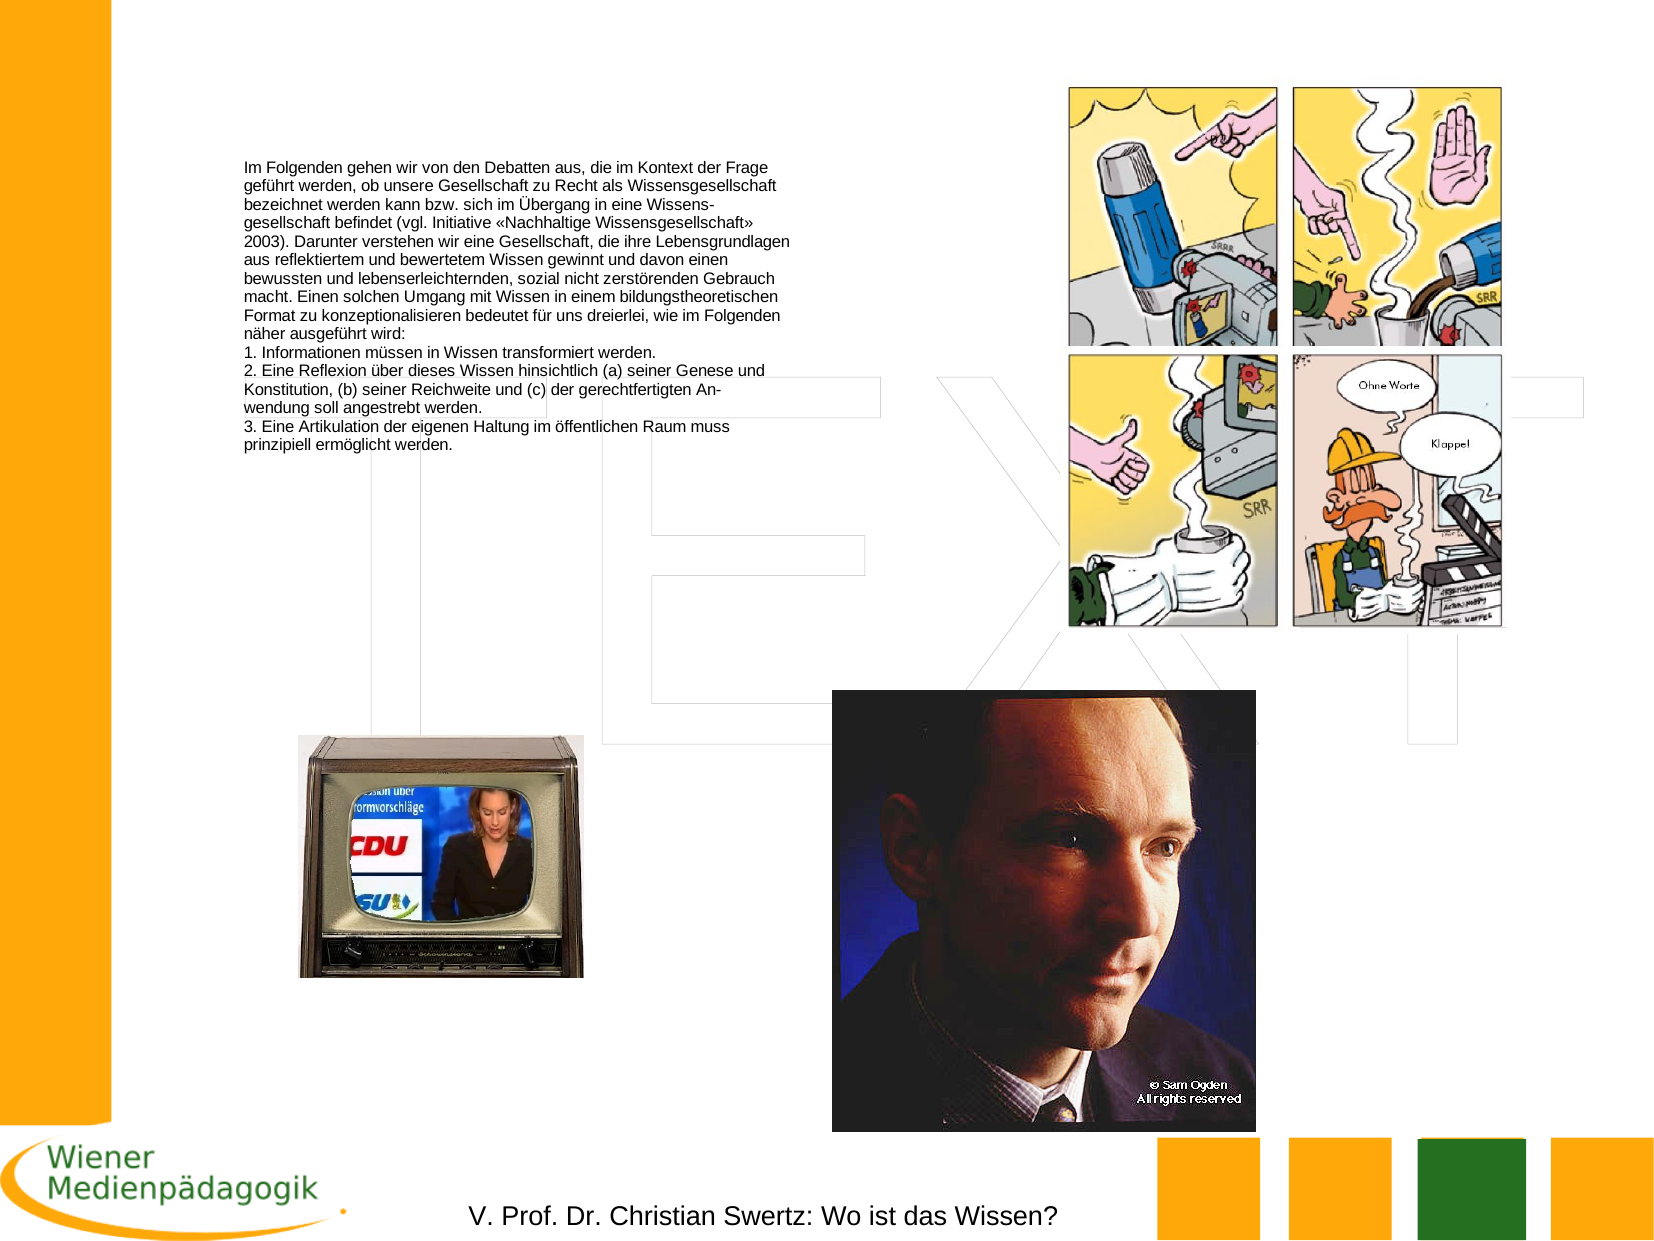

Im Folgenden gehen wir von den Debatten aus, die im Kontext der Frage
geführt werden, ob unsere Gesellschaft zu Recht als Wissensgesellschaft
bezeichnet werden kann bzw. sich im Übergang in eine Wissens-
gesellschaft befindet (vgl. Initiative «Nachhaltige Wissensgesellschaft»
2003). Darunter verstehen wir eine Gesellschaft, die ihre Lebensgrundlagen
aus reflektiertem und bewertetem Wissen gewinnt und davon einen
bewussten und lebenserleichternden, sozial nicht zerstörenden Gebrauch
macht. Einen solchen Umgang mit Wissen in einem bildungstheoretischen
Format zu konzeptionalisieren bedeutet für uns dreierlei, wie im Folgenden
näher ausgeführt wird:
1. Informationen müssen in Wissen transformiert werden.
2. Eine Reflexion über dieses Wissen hinsichtlich (a) seiner Genese und
Konstitution, (b) seiner Reichweite und (c) der gerechtfertigten An-
wendung soll angestrebt werden.
3. Eine Artikulation der eigenen Haltung im öffentlichen Raum muss
prinzipiell ermöglicht werden.
TEXT